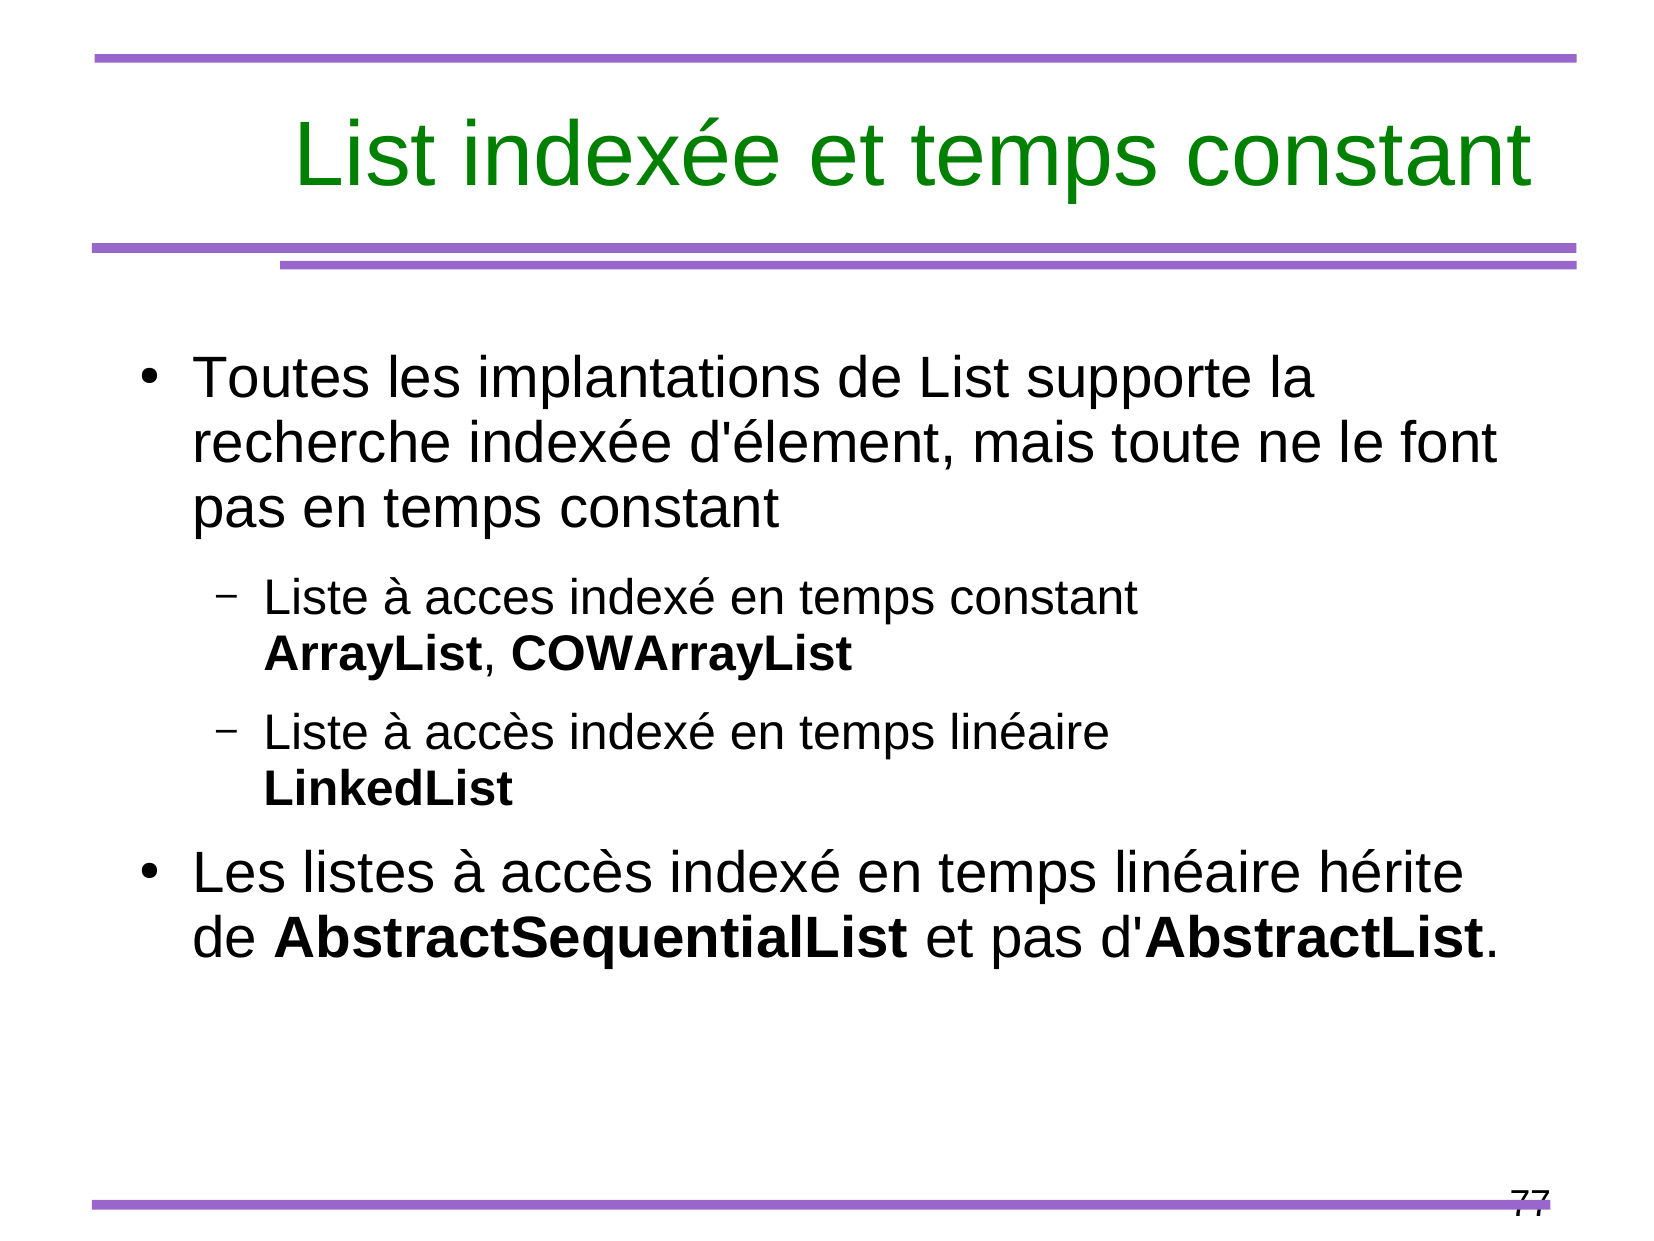

# List indexée et temps constant
Toutes les implantations de List supporte la recherche indexée d'élement, mais toute ne le font pas en temps constant
Liste à acces indexé en temps constant
ArrayList, COWArrayList
Liste à accès indexé en temps linéaire
LinkedList
Les listes à accès indexé en temps linéaire hérite de AbstractSequentialList et pas d'AbstractList.